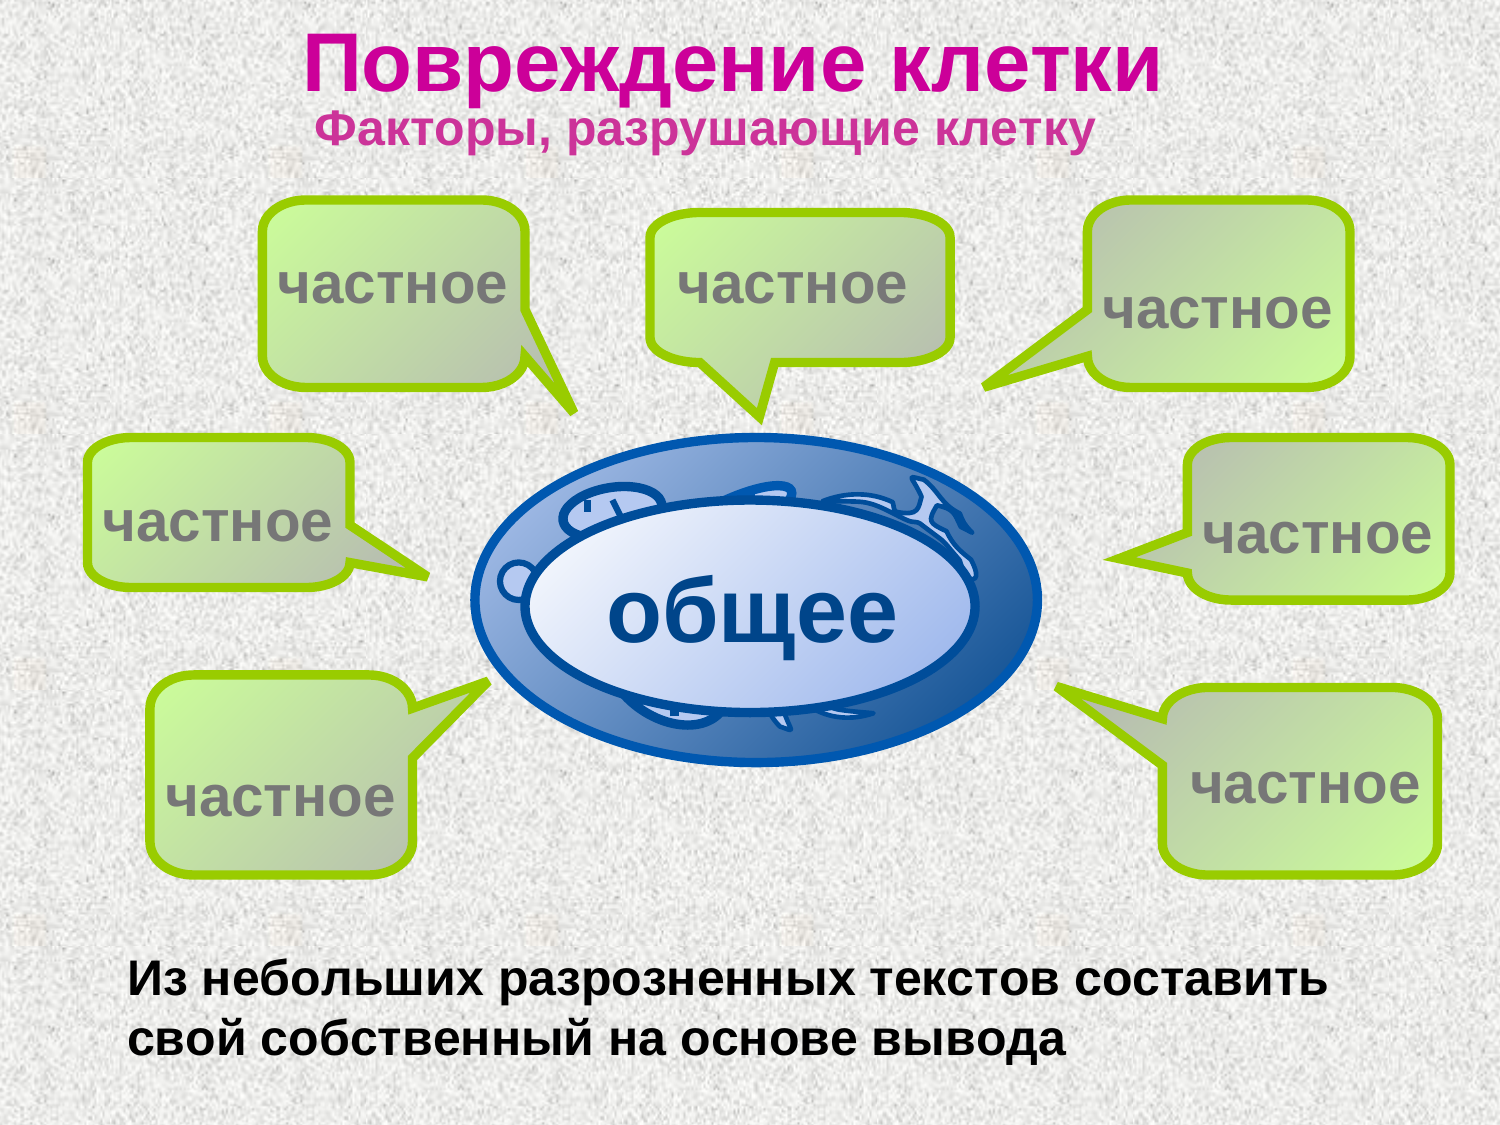

Повреждение клетки
Факторы, разрушающие клетку
частное
частное
частное
частное
частное
общее
частное
частное
Из небольших разрозненных текстов составить свой собственный на основе вывода